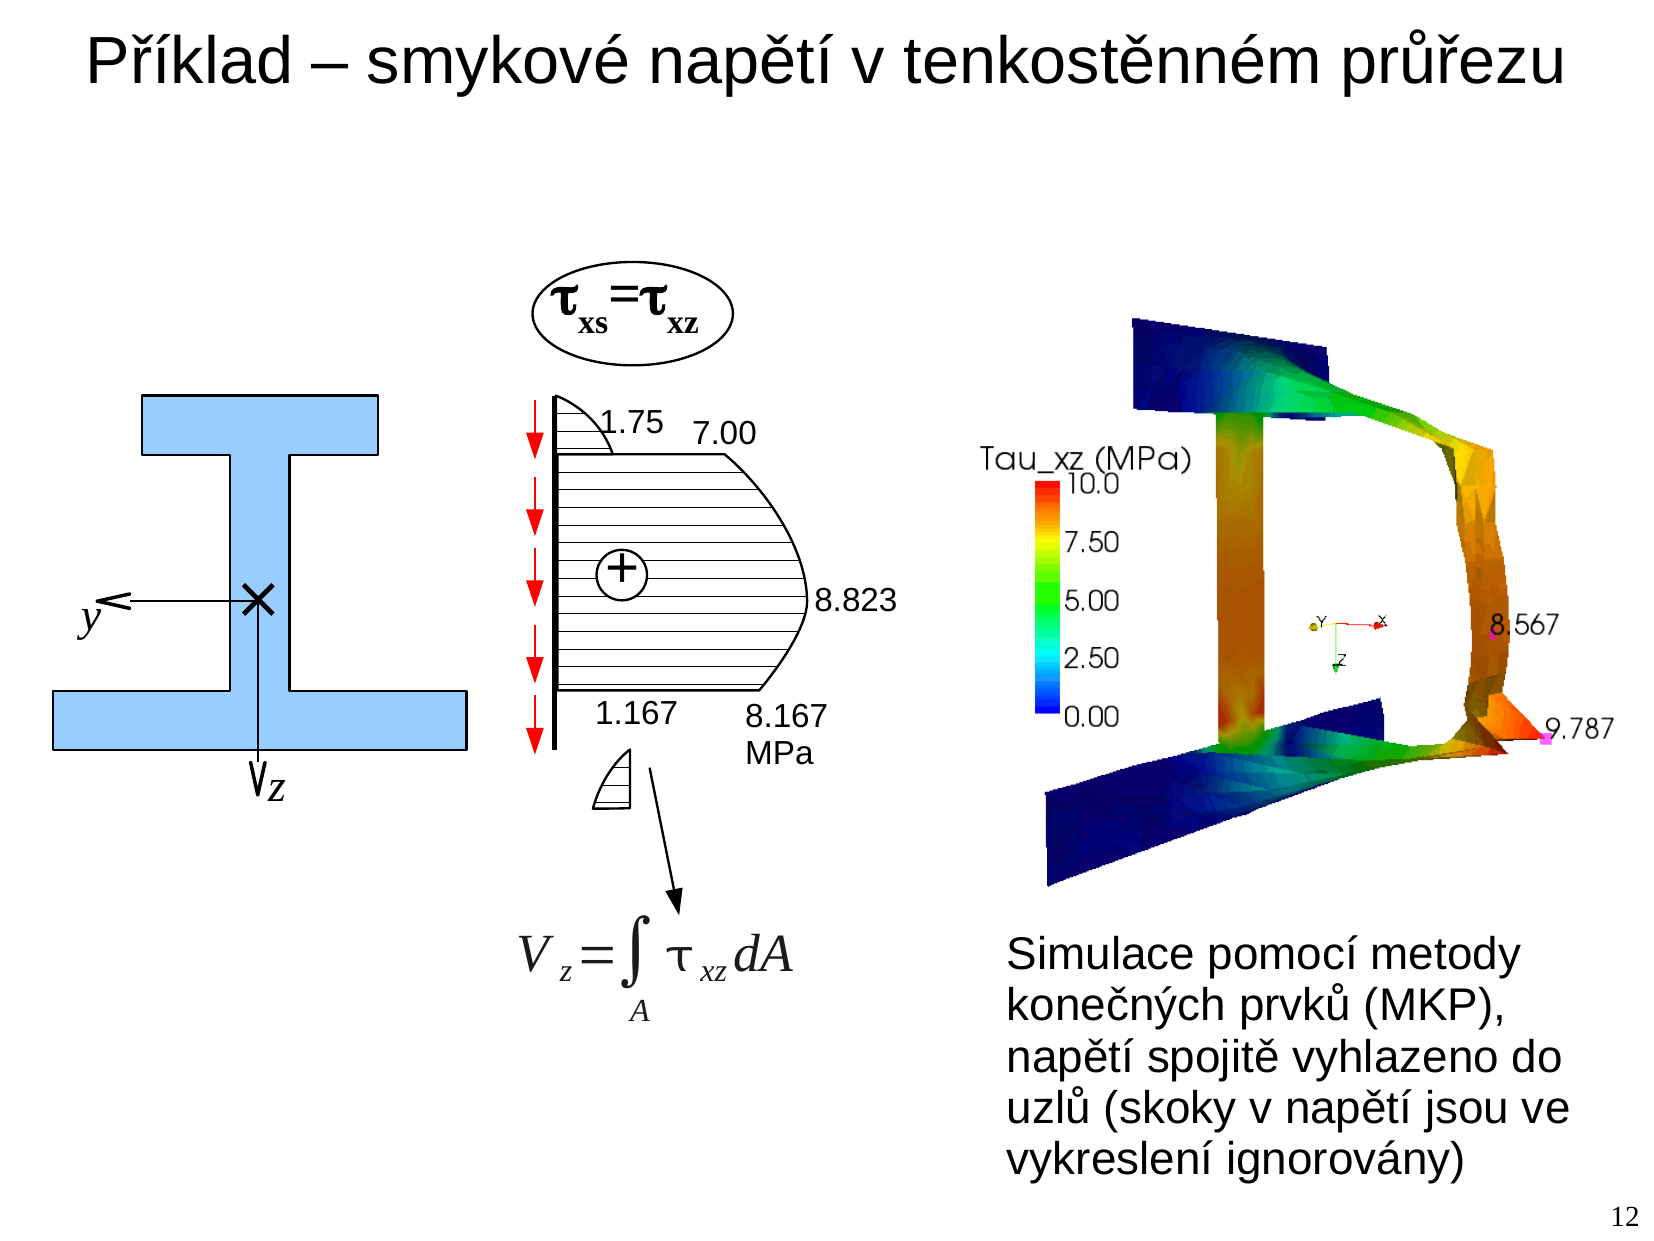

# Příklad – smykové napětí v tenkostěnném průřezu
txs=txz
1.75
7.00
+
8.823
y
1.167
8.167 MPa
z
Simulace pomocí metody konečných prvků (MKP), napětí spojitě vyhlazeno do uzlů (skoky v napětí jsou ve vykreslení ignorovány)
12